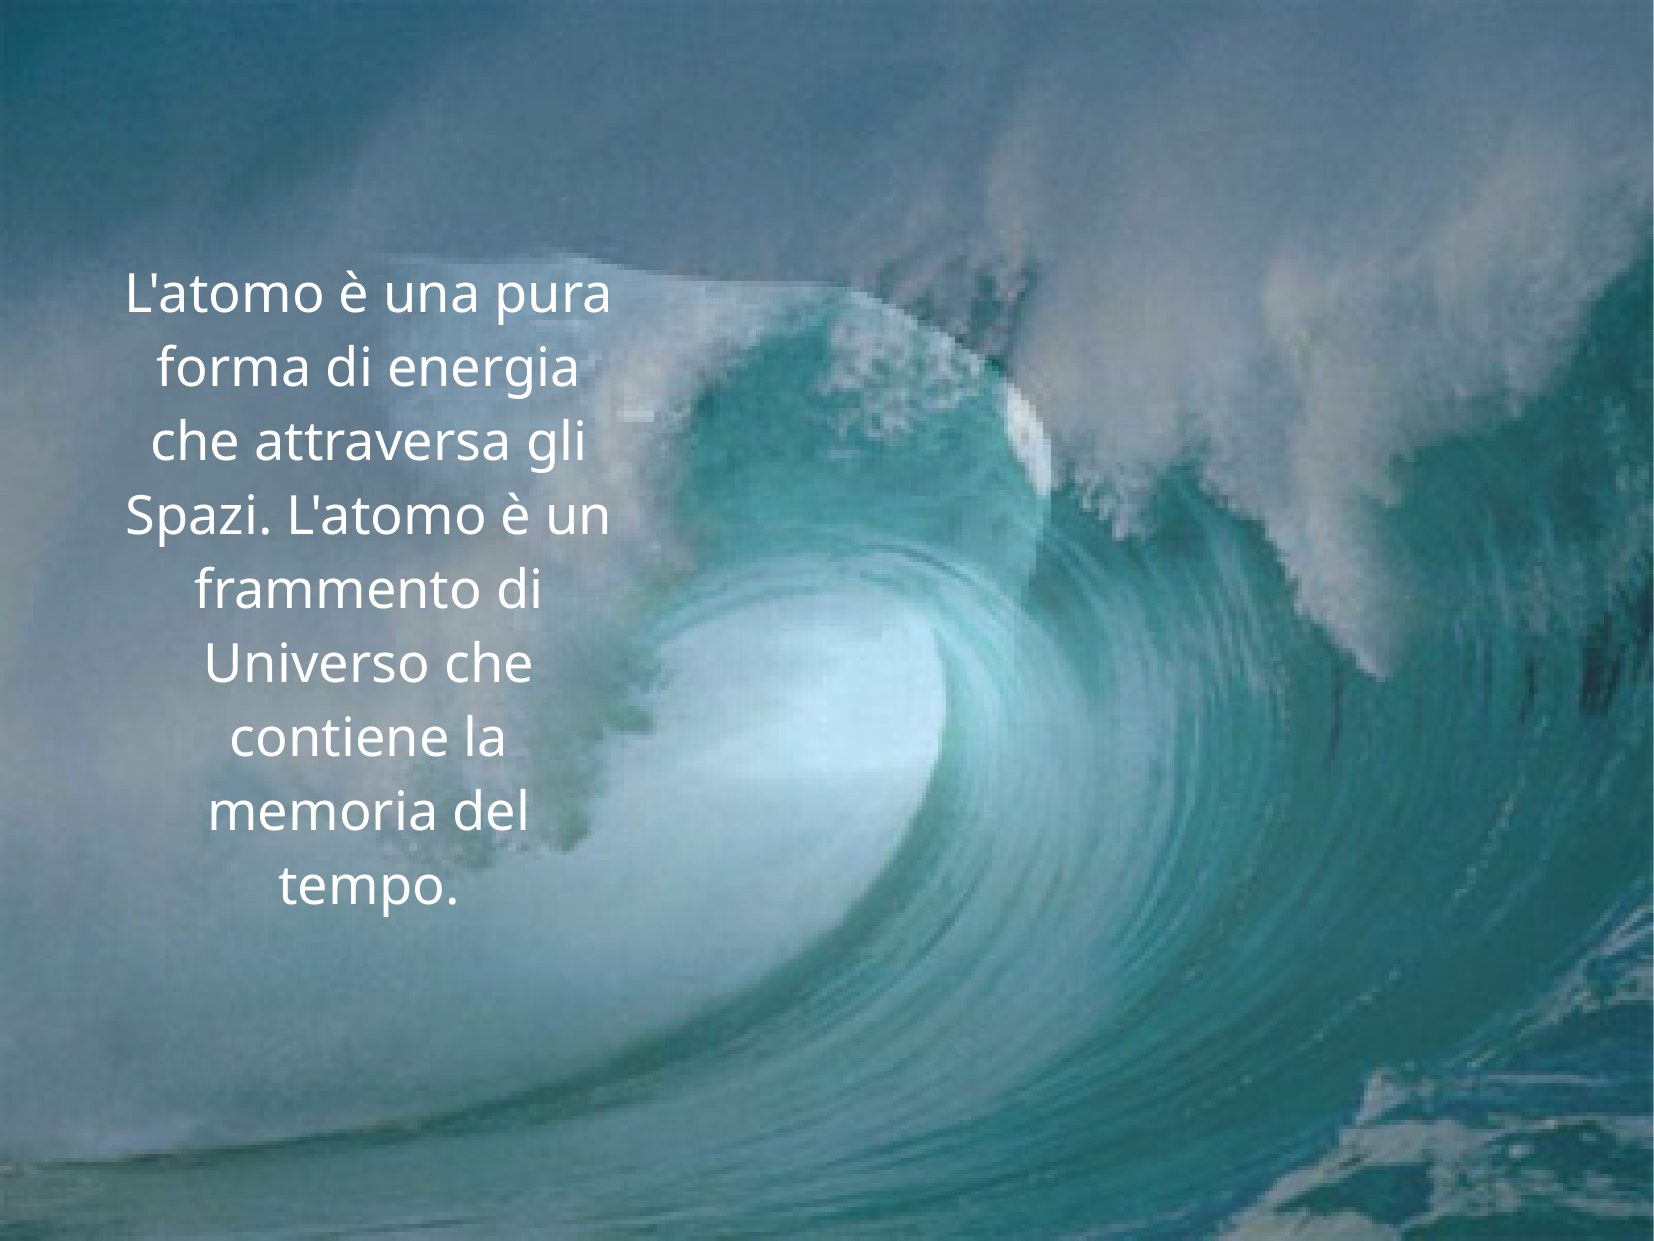

# L'atomo è una pura forma di energia che attraversa gli Spazi. L'atomo è un frammento di Universo che contiene la memoria del tempo.